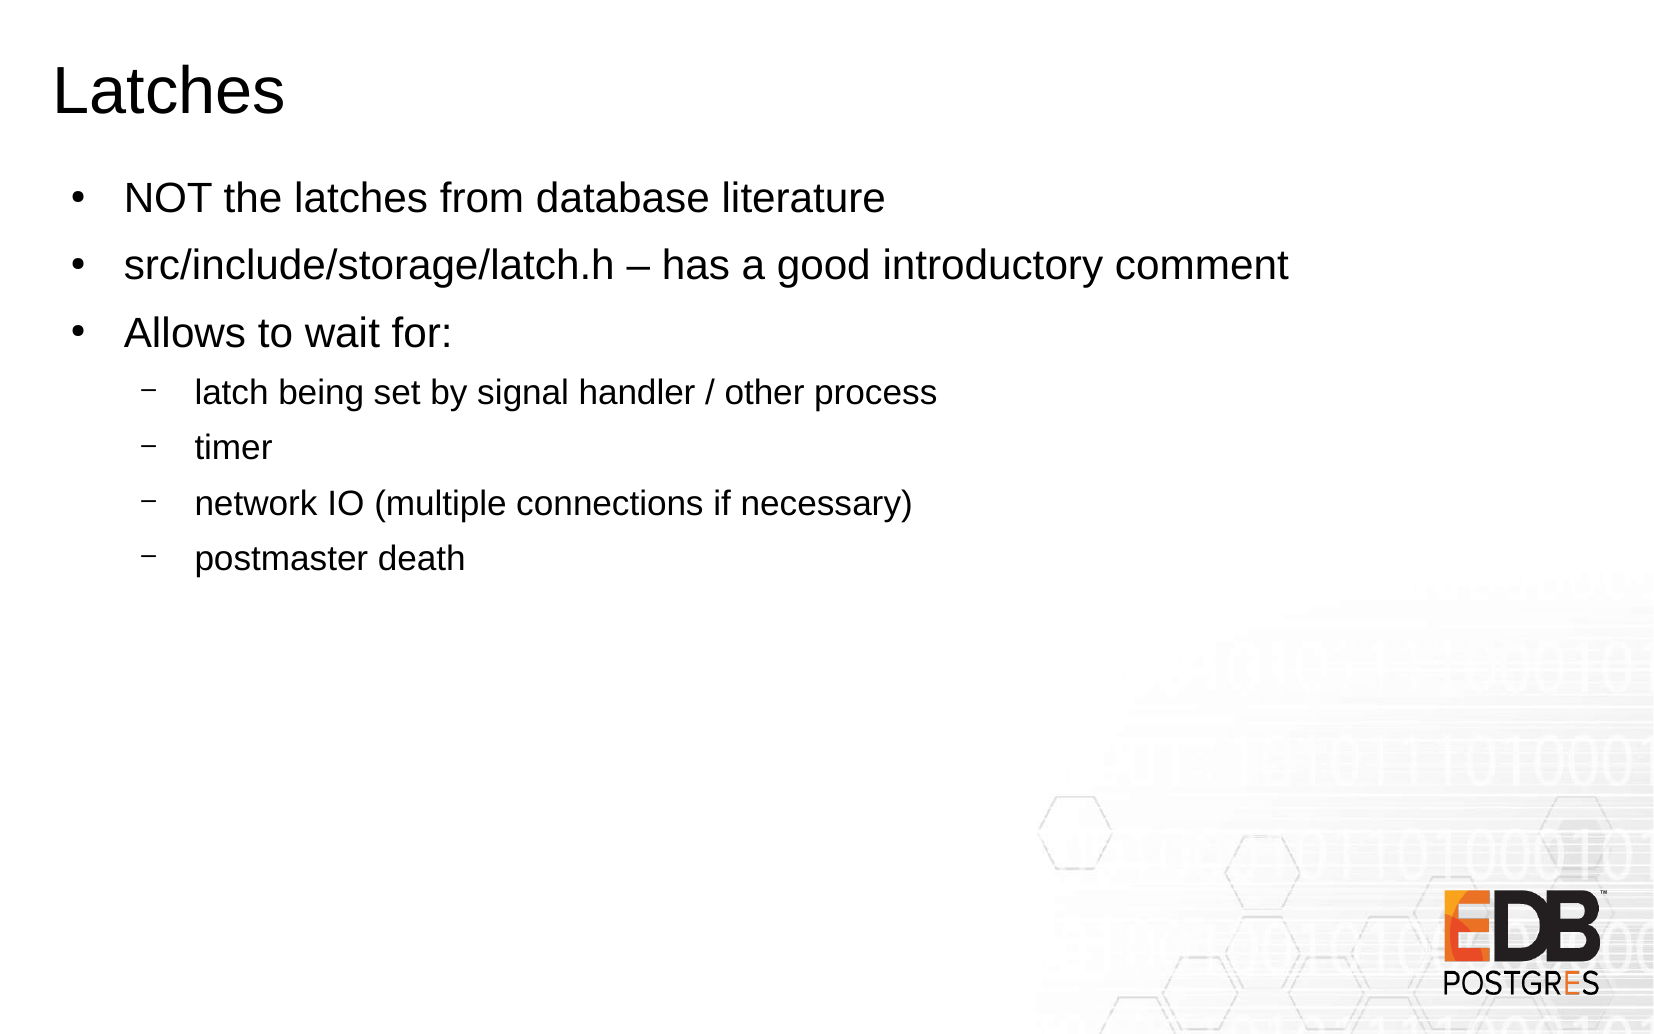

# Latches
NOT the latches from database literature
src/include/storage/latch.h – has a good introductory comment
Allows to wait for:
latch being set by signal handler / other process
timer
network IO (multiple connections if necessary)
postmaster death